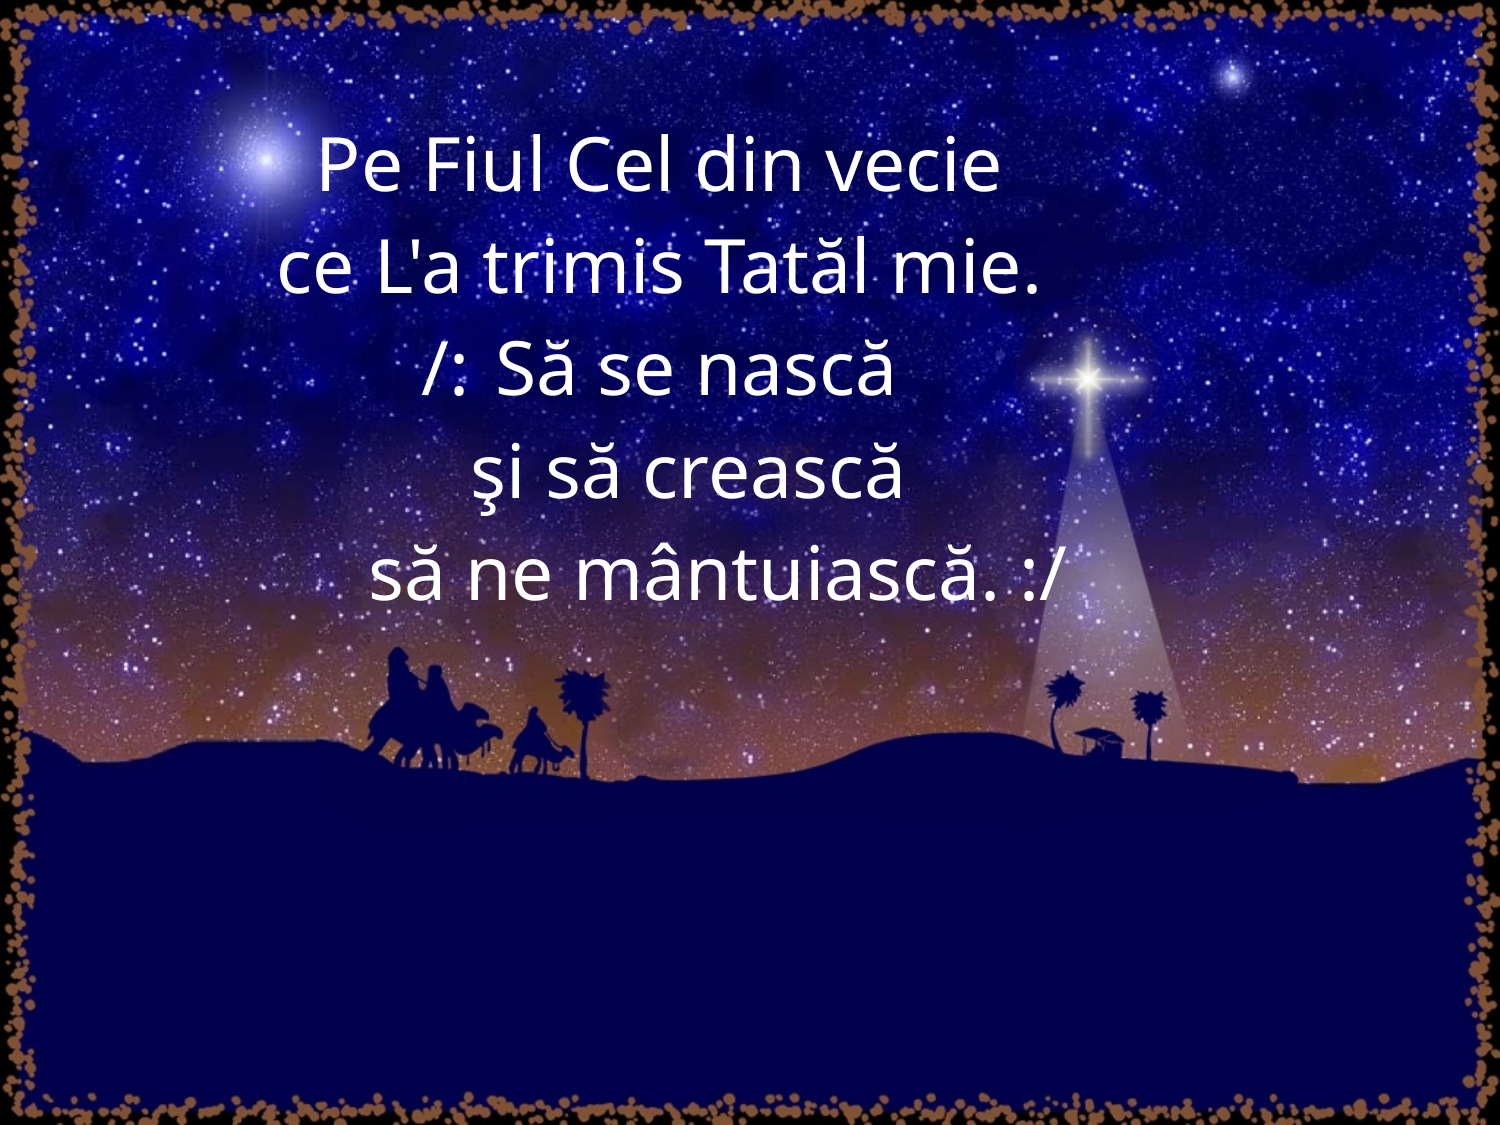

# Pe Fiul Cel din vecie
ce L'a trimis Tatăl mie.
/:	Să se nască
 şi să crească
 să ne mântuiască. :/